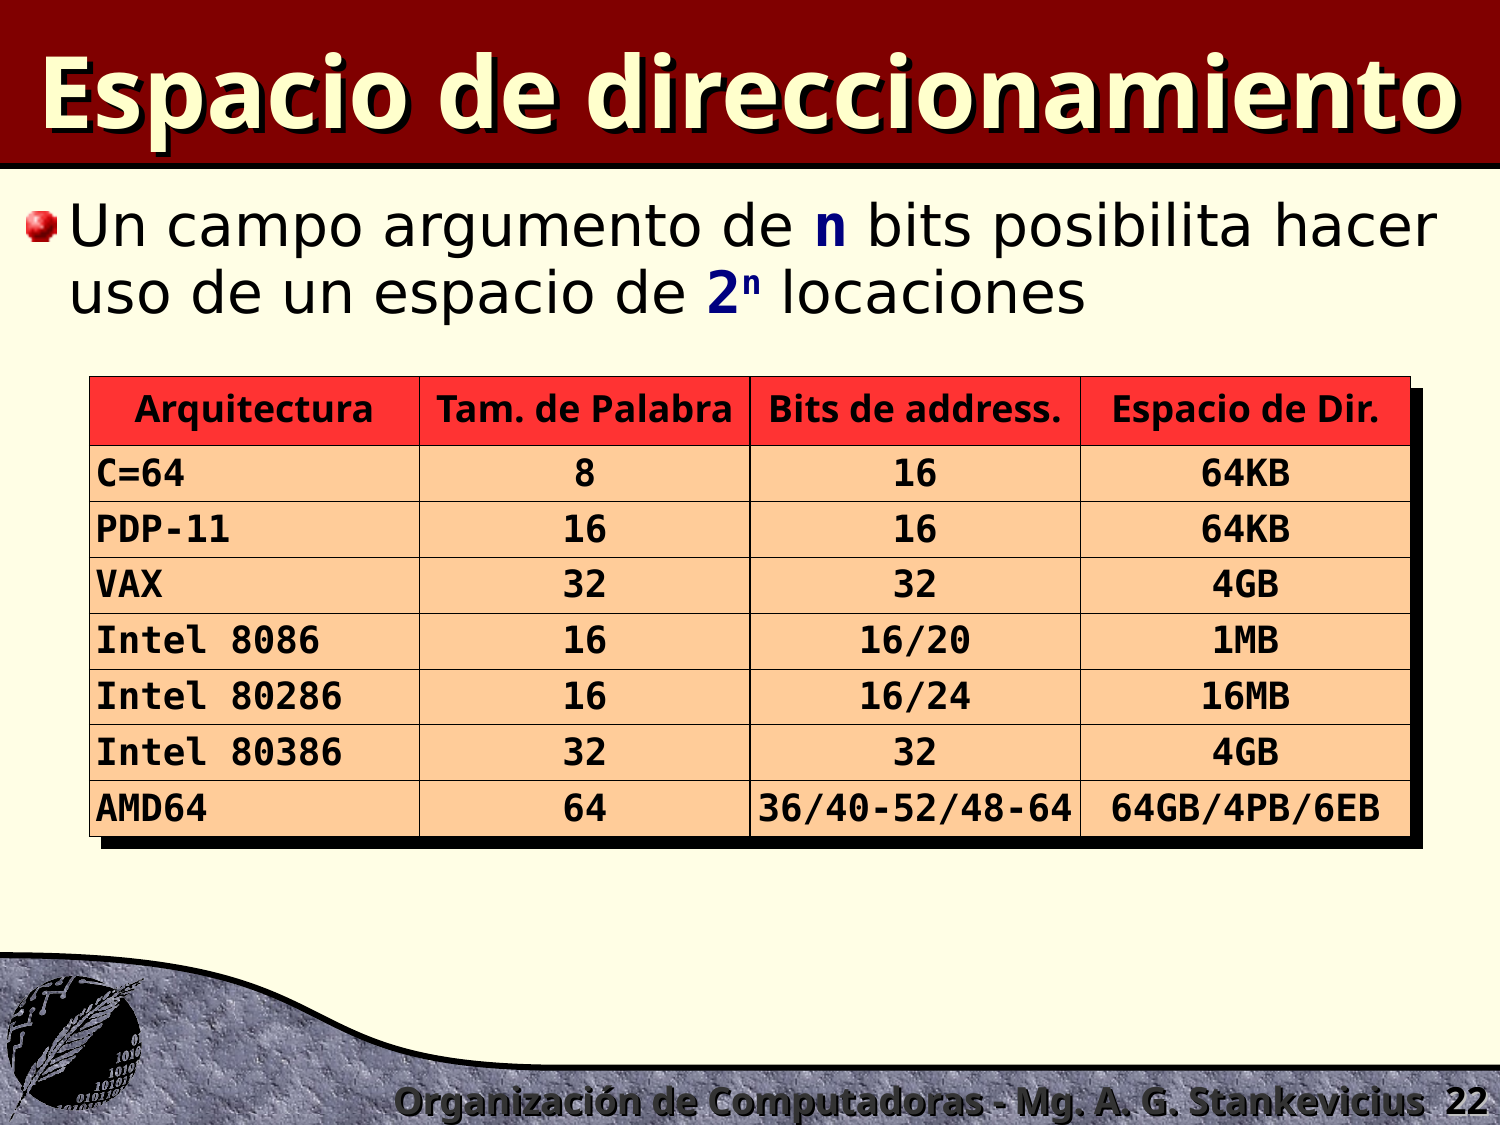

# Espacio de direccionamiento
Un campo argumento de n bits posibilita hacer uso de un espacio de 2n locaciones
| Arquitectura | Tam. de Palabra | Bits de address. | Espacio de Dir. |
| --- | --- | --- | --- |
| C=64 | 8 | 16 | 64KB |
| PDP-11 | 16 | 16 | 64KB |
| VAX | 32 | 32 | 4GB |
| Intel 8086 | 16 | 16/20 | 1MB |
| Intel 80286 | 16 | 16/24 | 16MB |
| Intel 80386 | 32 | 32 | 4GB |
| AMD64 | 64 | 36/40-52/48-64 | 64GB/4PB/6EB |
22